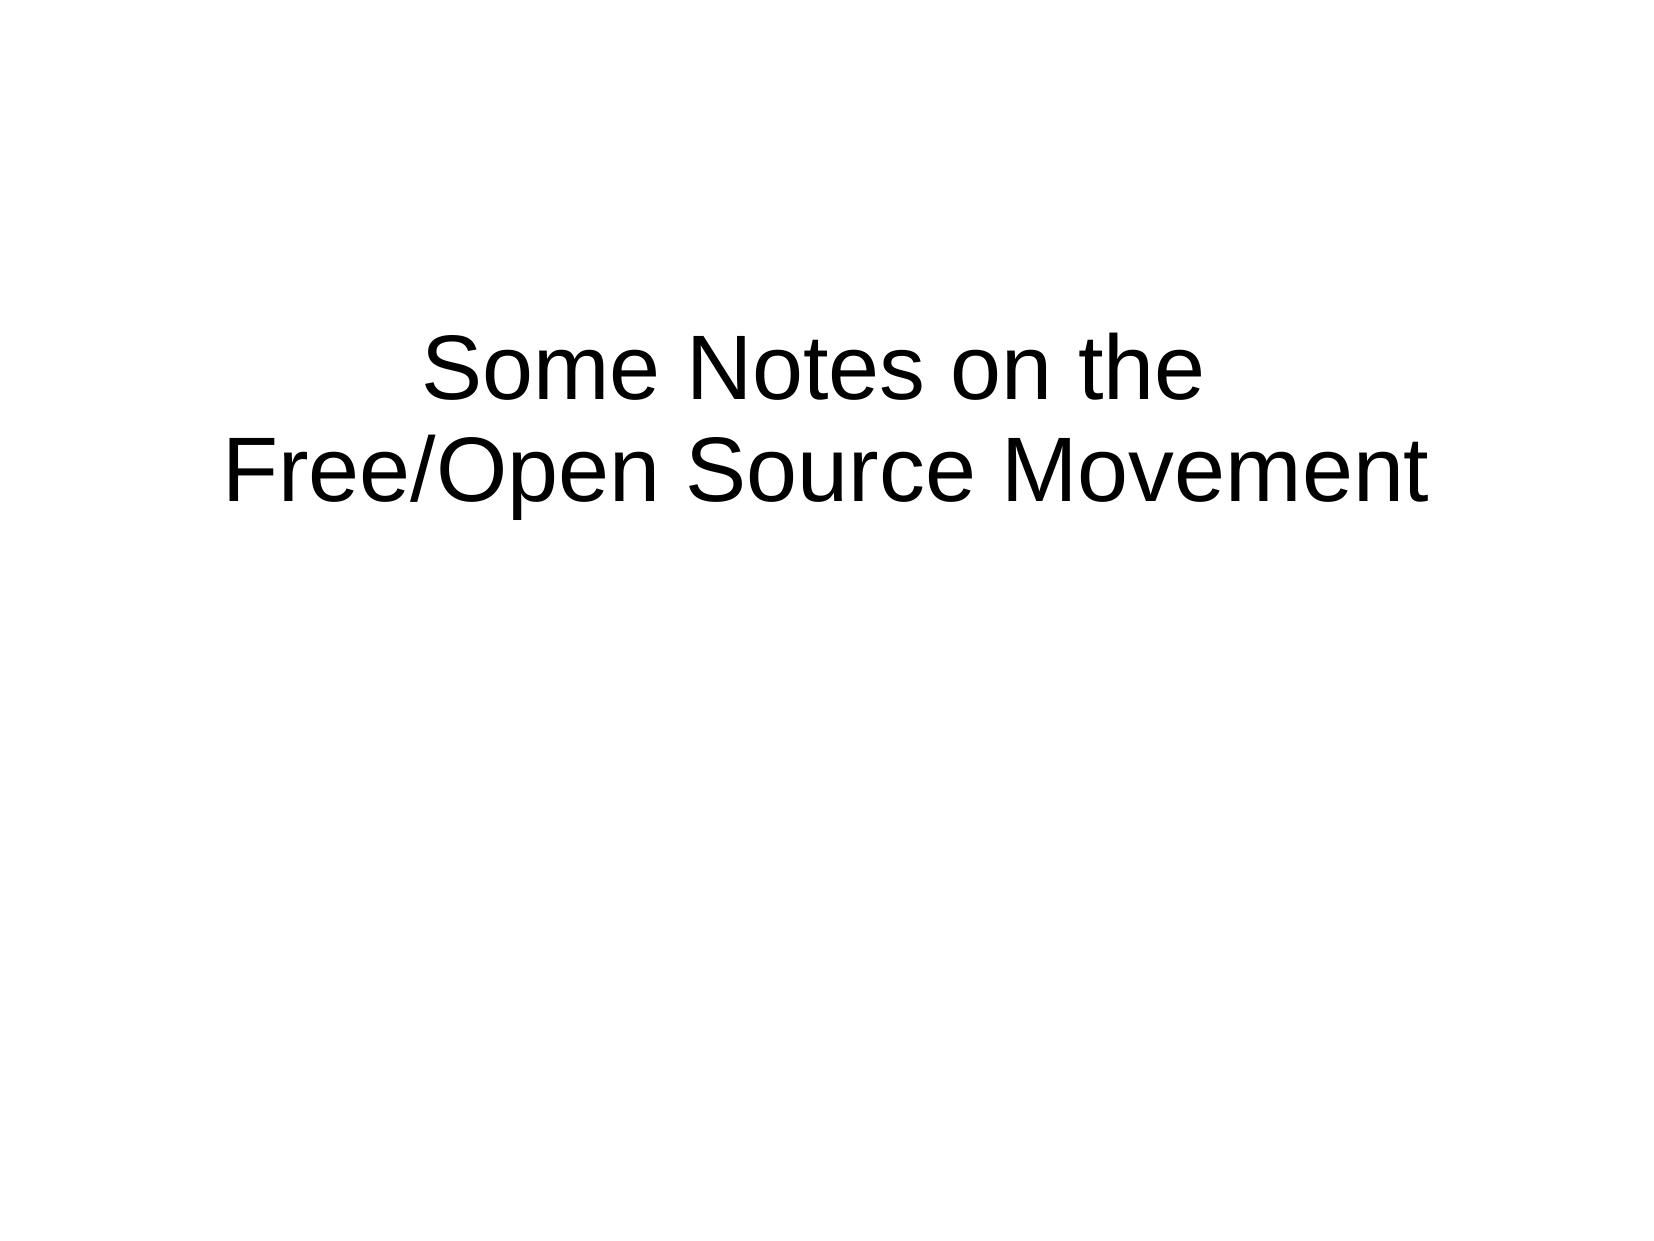

# Some Notes on the Free/Open Source Movement